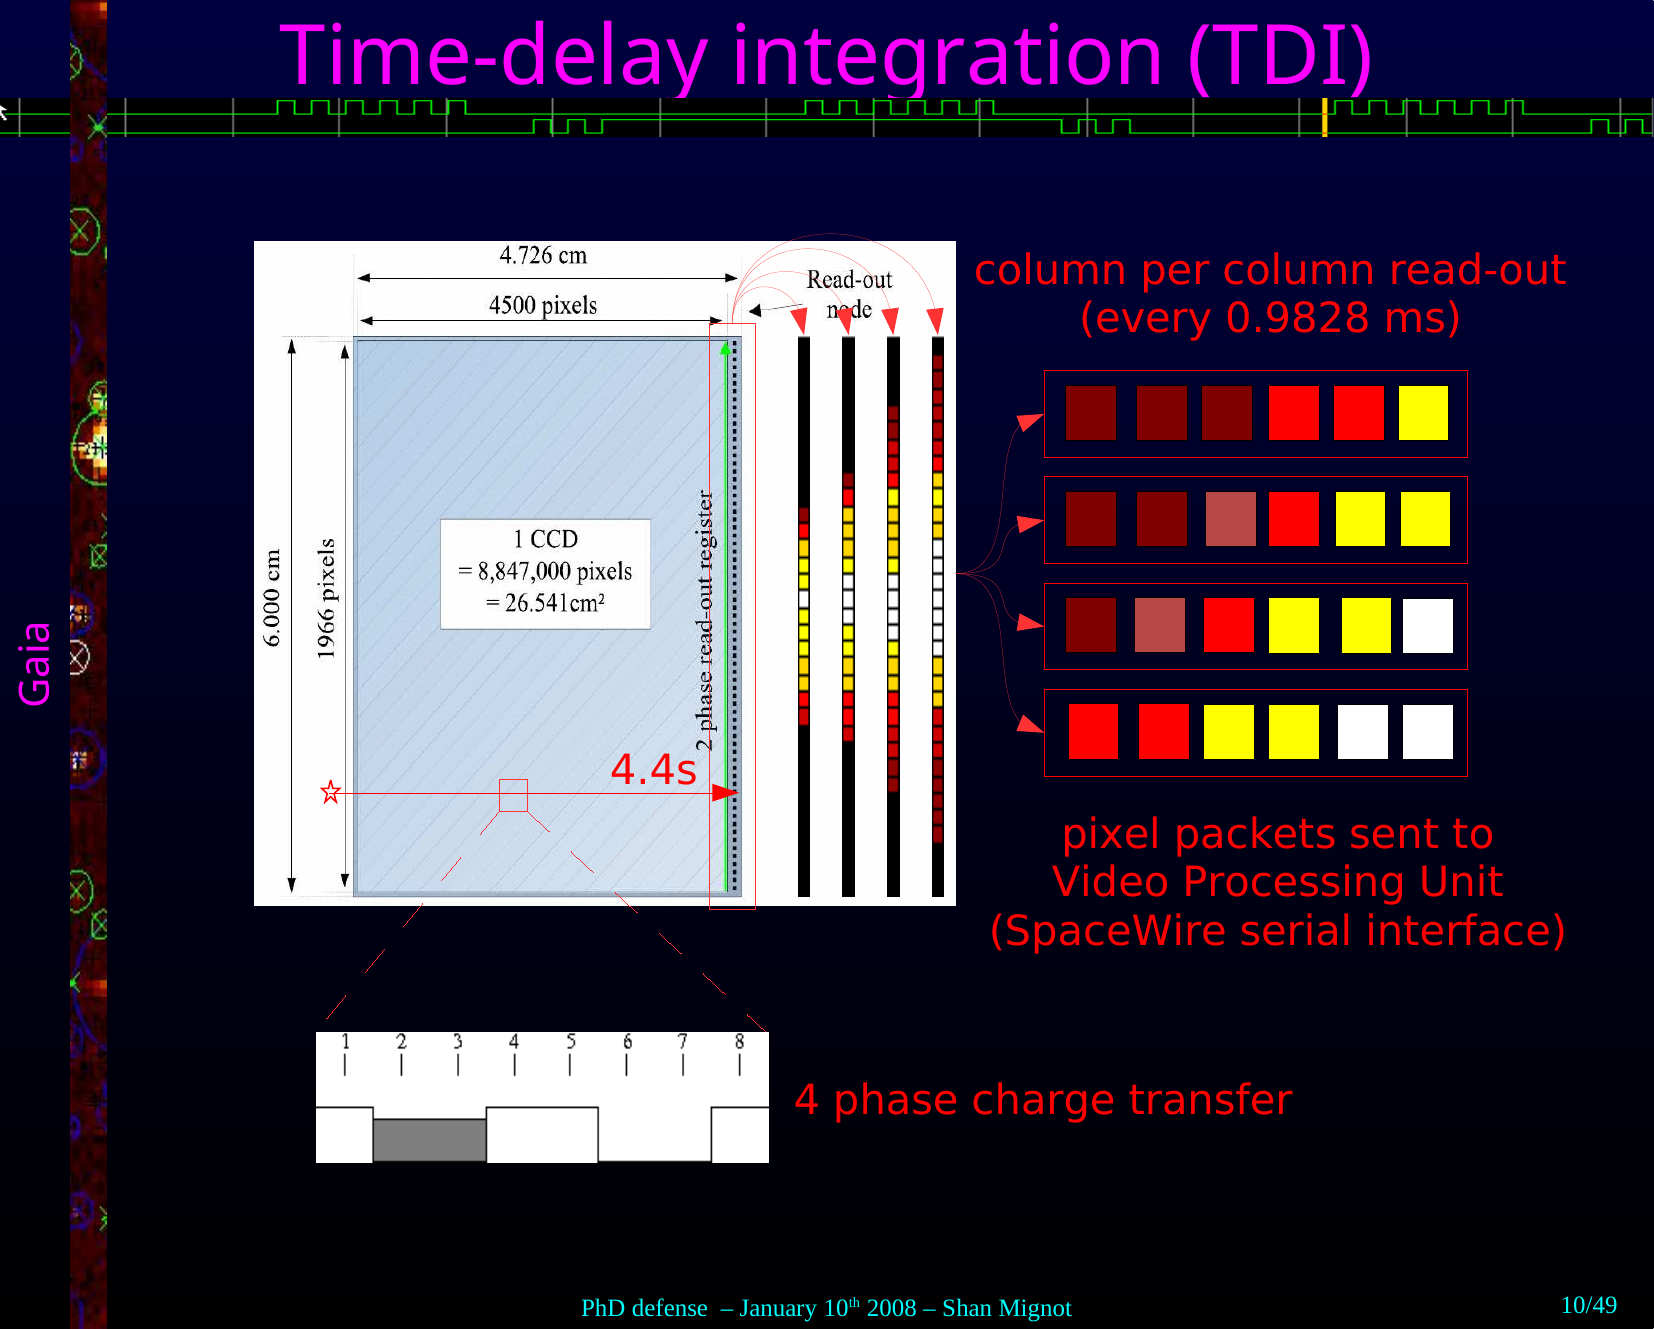

# Time-delay integration (TDI)
column per column read-out
(every 0.9828 ms)
Gaia
4.4s
pixel packets sent to
Video Processing Unit
(SpaceWire serial interface)
4 phase charge transfer
PhD defense – January 10th 2008 – Shan Mignot